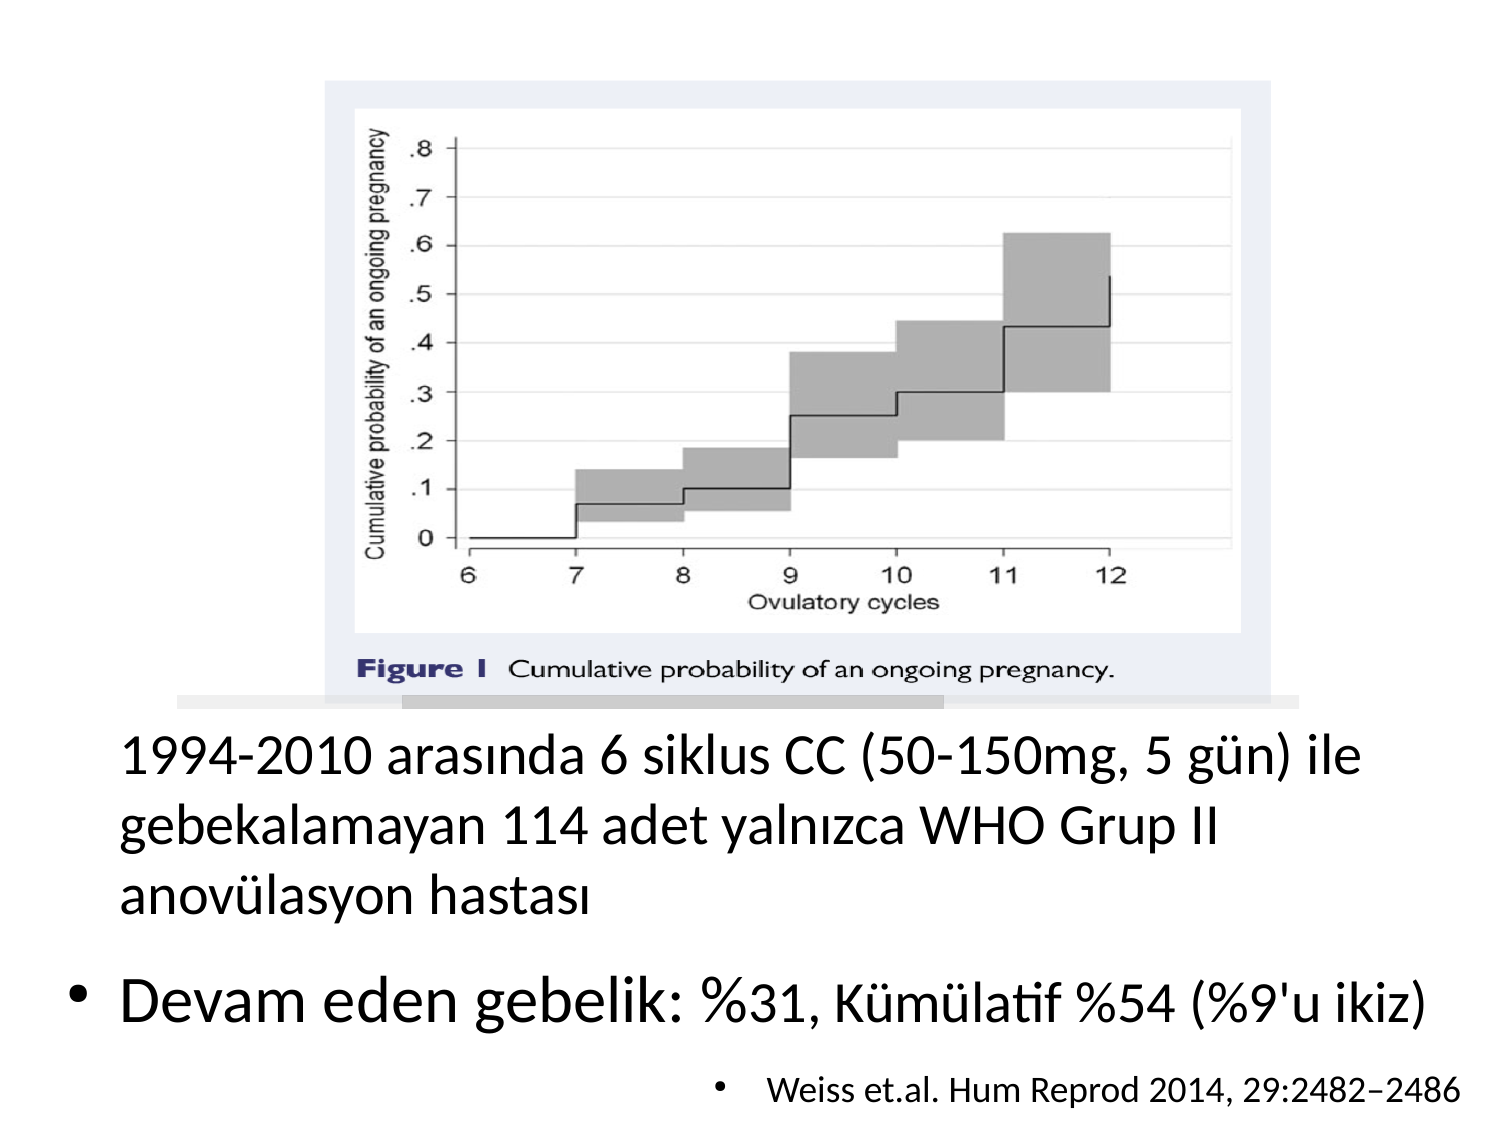

# 1994-2010 arasında 6 siklus CC (50-150mg, 5 gün) ile gebekalamayan 114 adet yalnızca WHO Grup II anovülasyon hastası
Devam eden gebelik: %31, Kümülatif %54 (%9'u ikiz)
Weiss et.al. Hum Reprod 2014, 29:2482–2486